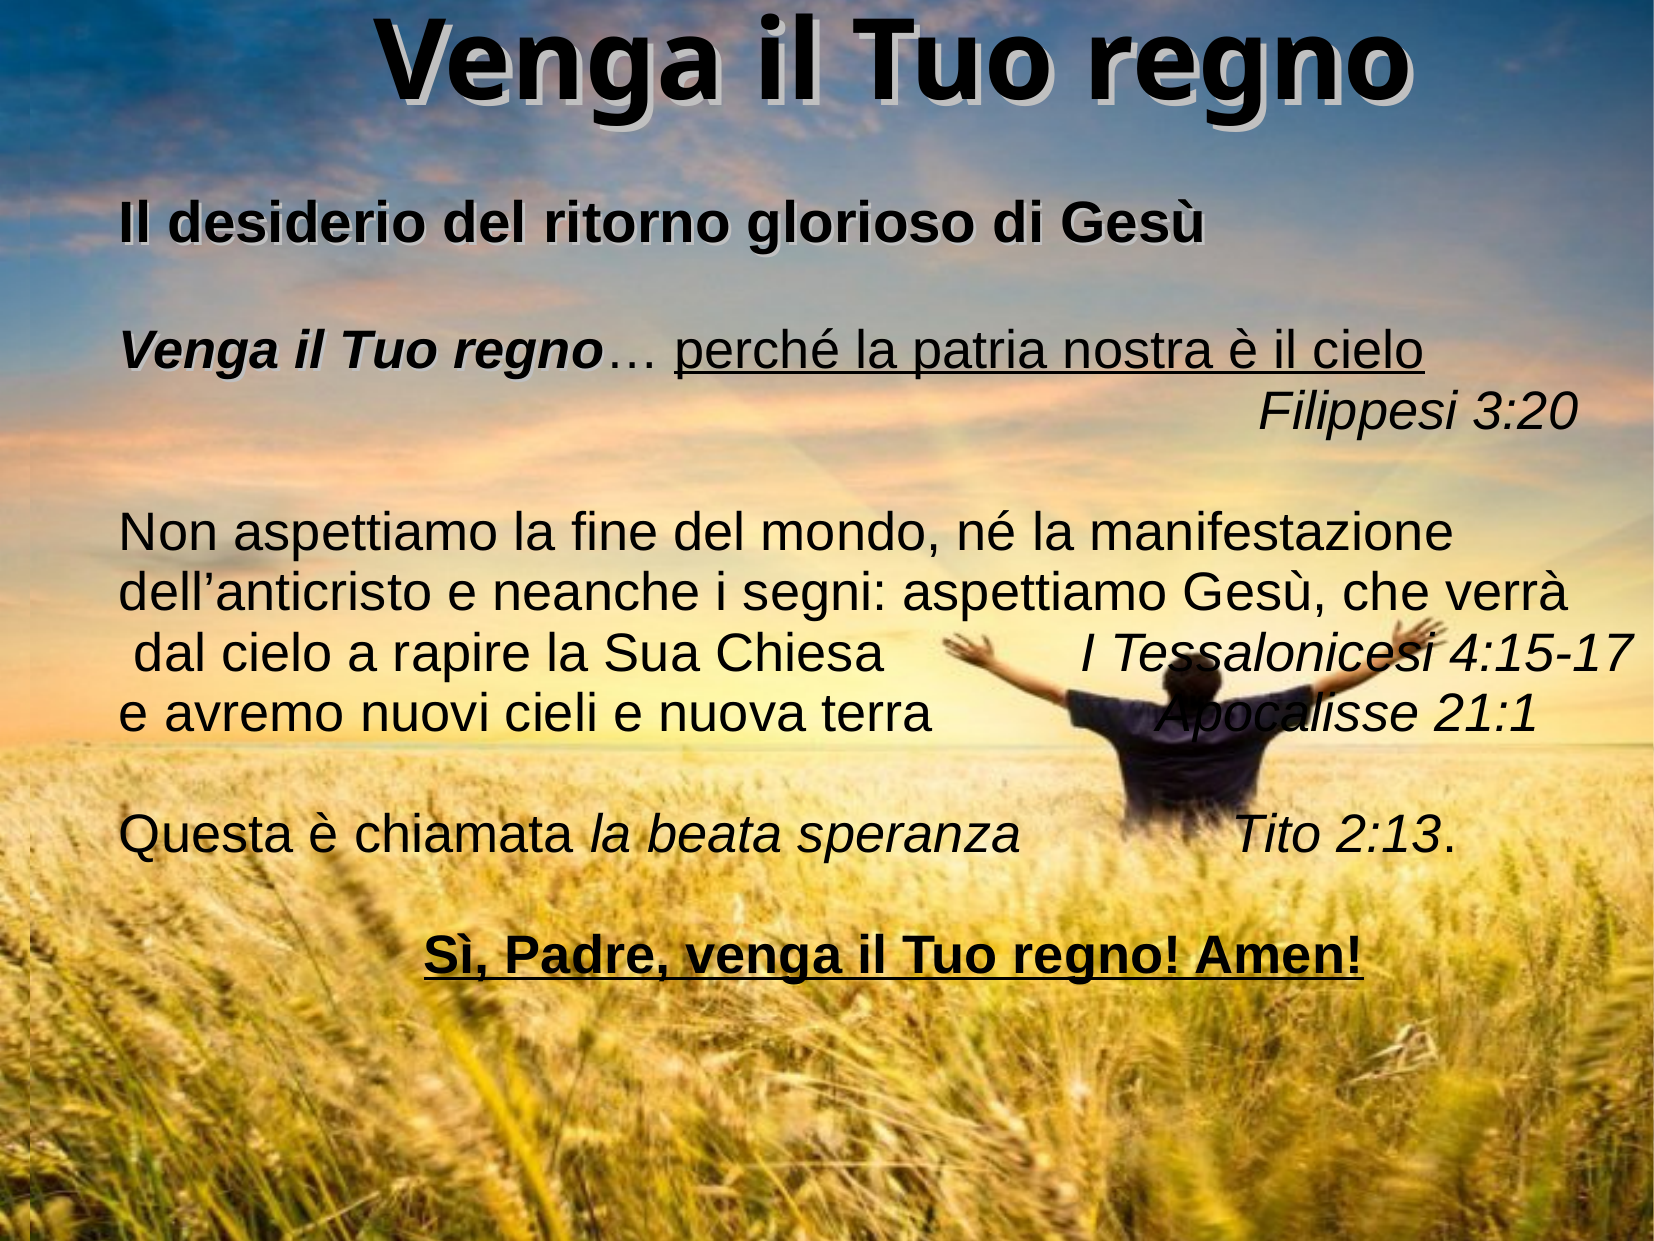

Introduzione
La cameretta.
 Ma tu, quando preghi, entra nella tua cameretta (Matteo 6:6).
Ma tu – questo implica che tu sei chiamato alla vera preghiera,
alla vera adorazione, alla vera comunione con Dio Padre!
 Dio ha delle richieste precise riguardo chi vuole adorarLo
 Giovanni 4:23,24.
 Gesù introduce un concetto caro a tutti i credenti risvegliati e ripieni dello
 Spirito Santo: la preghiera personale; è nella preghiera nascosta che
 Dio più si rivela; è la tua invocazione fervente e silenziosa che più gli è
 gradita; è il tuo grido nella valle dell’umiliazione, o la tua lode sul monte
 della vittoria che salgono come profumo soave al Suo trono.
 Fa’ orazione al Padre tuo che è nel segreto.
Dio è un Dio che si nasconde agli empi, ma che si rivela e rivela le Sue
meraviglie solo a quanti lo cercano Matteo 11:25.
Introduzione
Venga il Tuo regno
Il desiderio del ritorno glorioso di Gesù
Venga il Tuo regno… perché la patria nostra è il cielo
 Filippesi 3:20
Non aspettiamo la fine del mondo, né la manifestazione
dell’anticristo e neanche i segni: aspettiamo Gesù, che verrà
 dal cielo a rapire la Sua Chiesa I Tessalonicesi 4:15-17
e avremo nuovi cieli e nuova terra Apocalisse 21:1
Questa è chiamata la beata speranza Tito 2:13.
Sì, Padre, venga il Tuo regno! Amen!